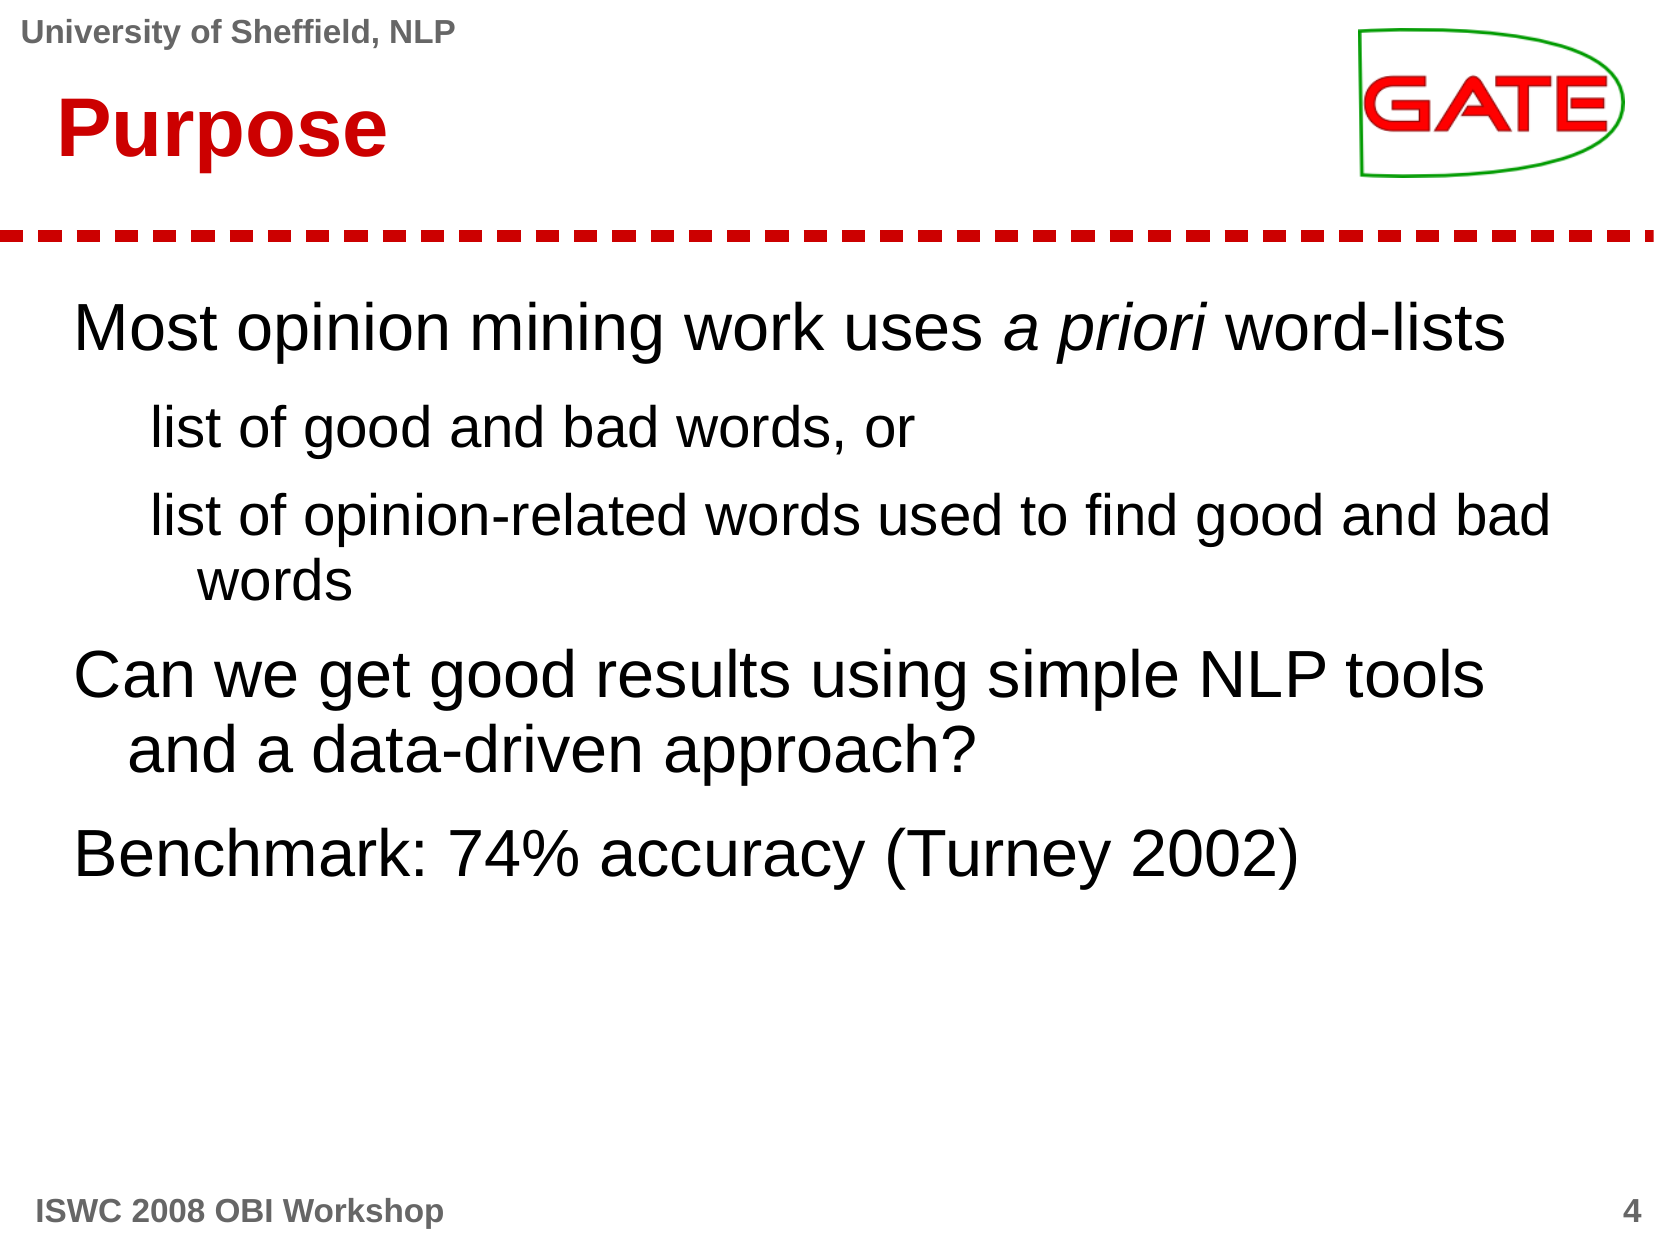

# Purpose
Most opinion mining work uses a priori word-lists
list of good and bad words, or
list of opinion-related words used to find good and bad words
Can we get good results using simple NLP tools and a data-driven approach?
Benchmark: 74% accuracy (Turney 2002)
Some Meeting, Some Place
4